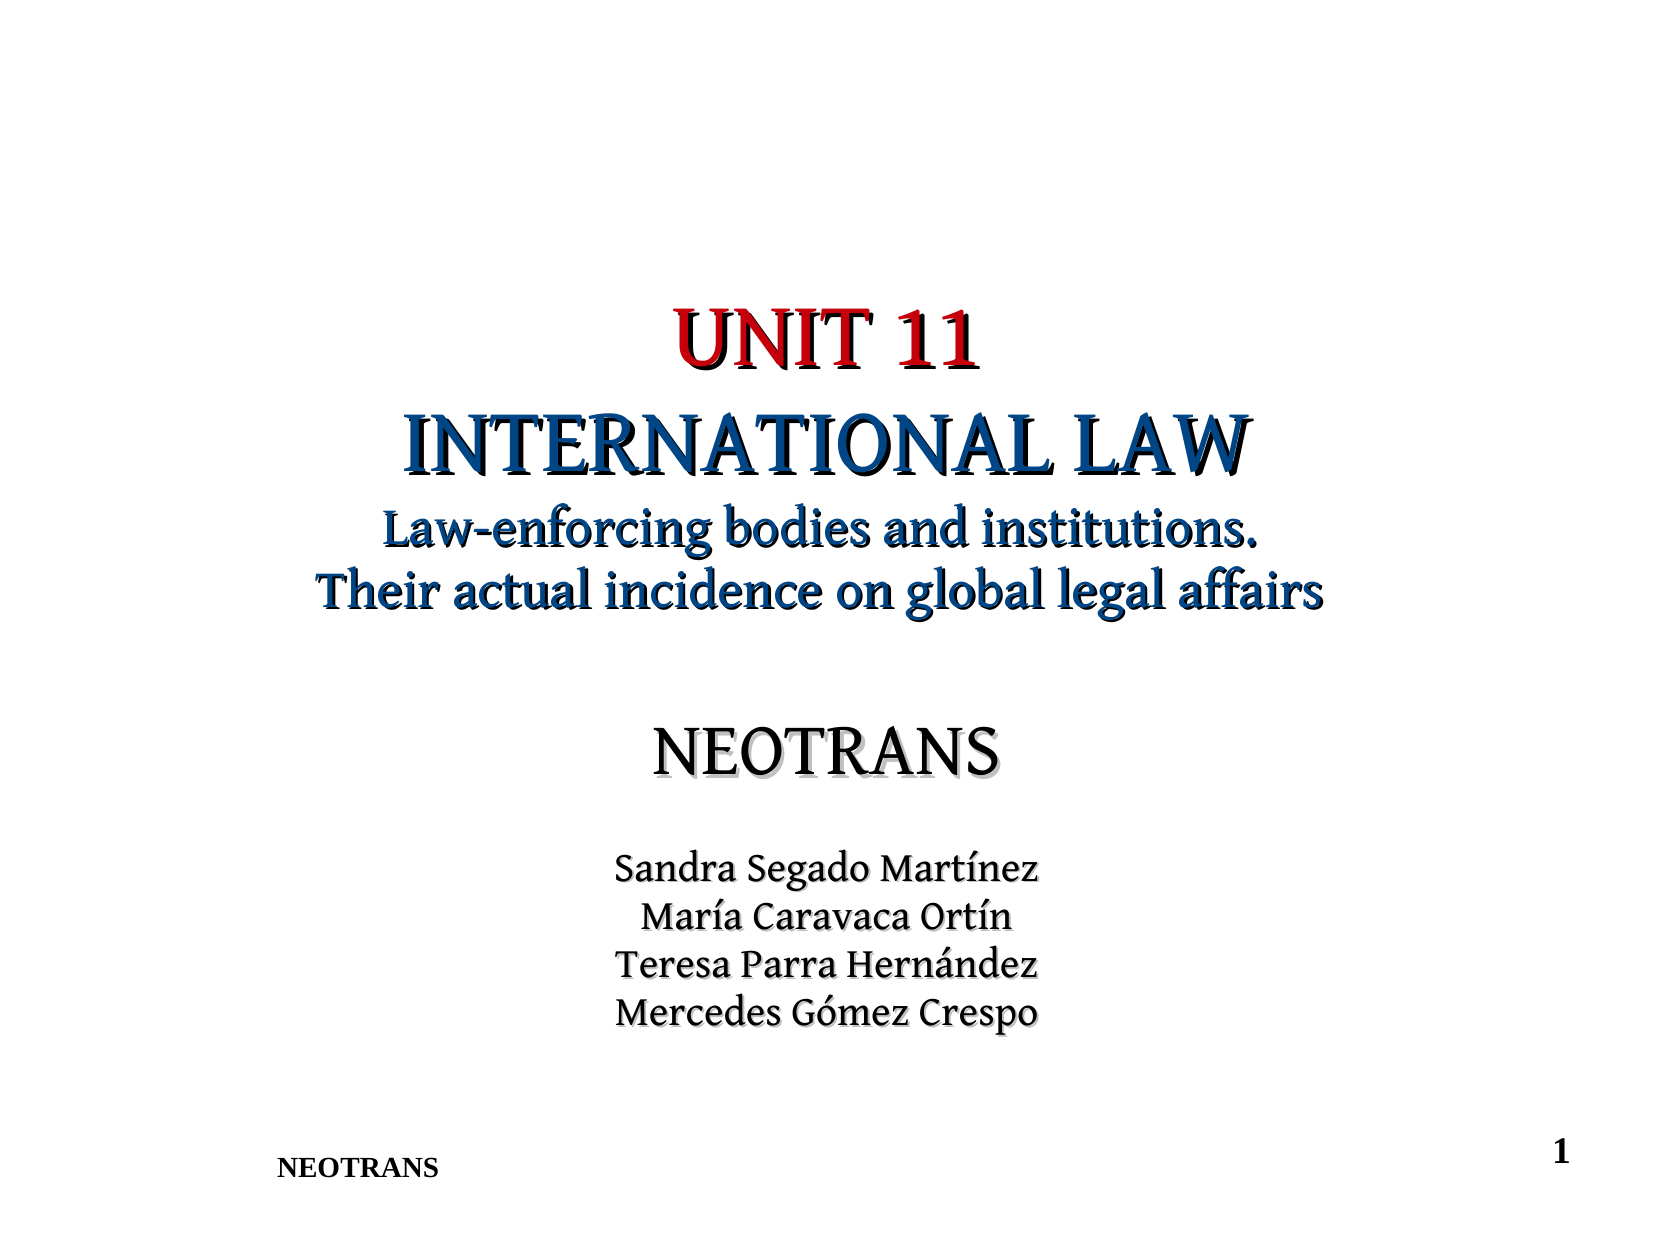

# UNIT 11
INTERNATIONAL LAW
Law-enforcing bodies and institutions.
Their actual incidence on global legal affairs
NEOTRANS
Sandra Segado Martínez
María Caravaca Ortín
Teresa Parra Hernández
Mercedes Gómez Crespo
1
NEOTRANS